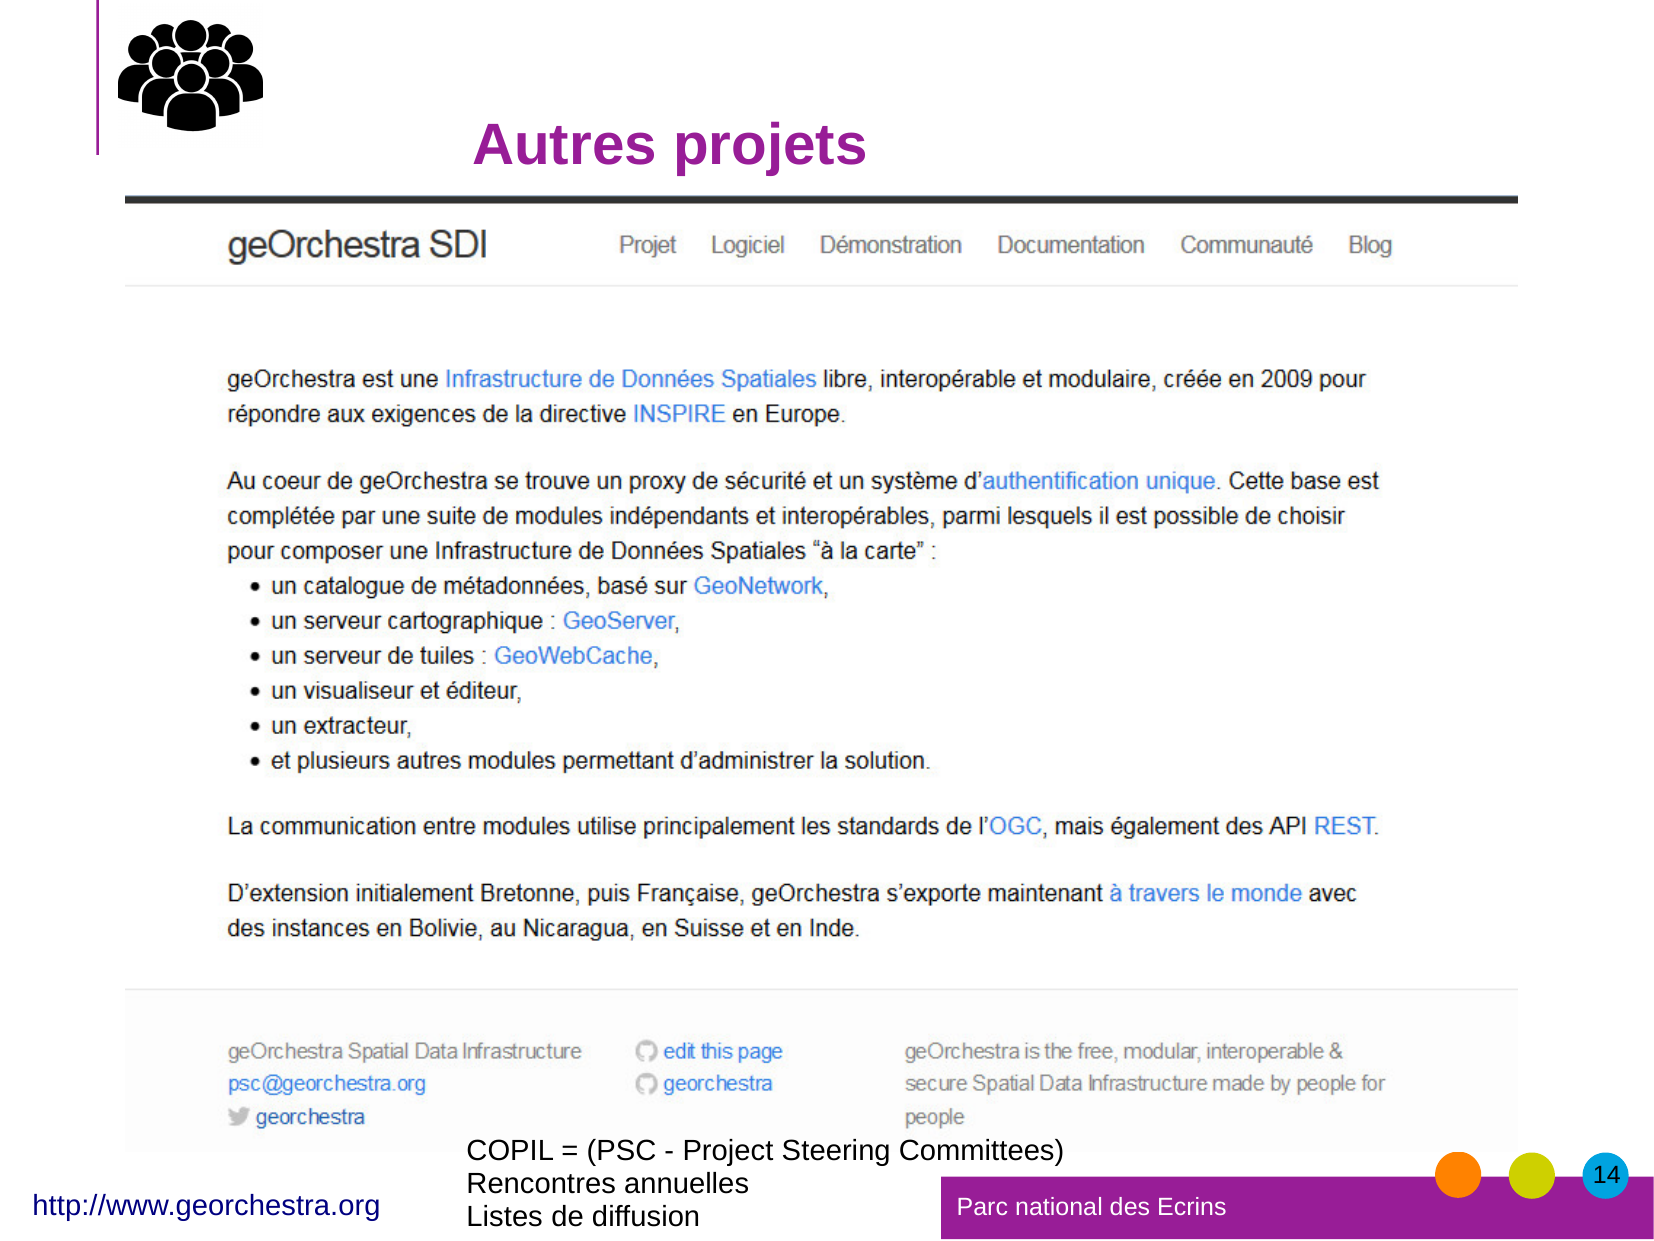

# Autres projets
COPIL = (PSC - Project Steering Committees)
Rencontres annuelles
Listes de diffusion
http://www.georchestra.org